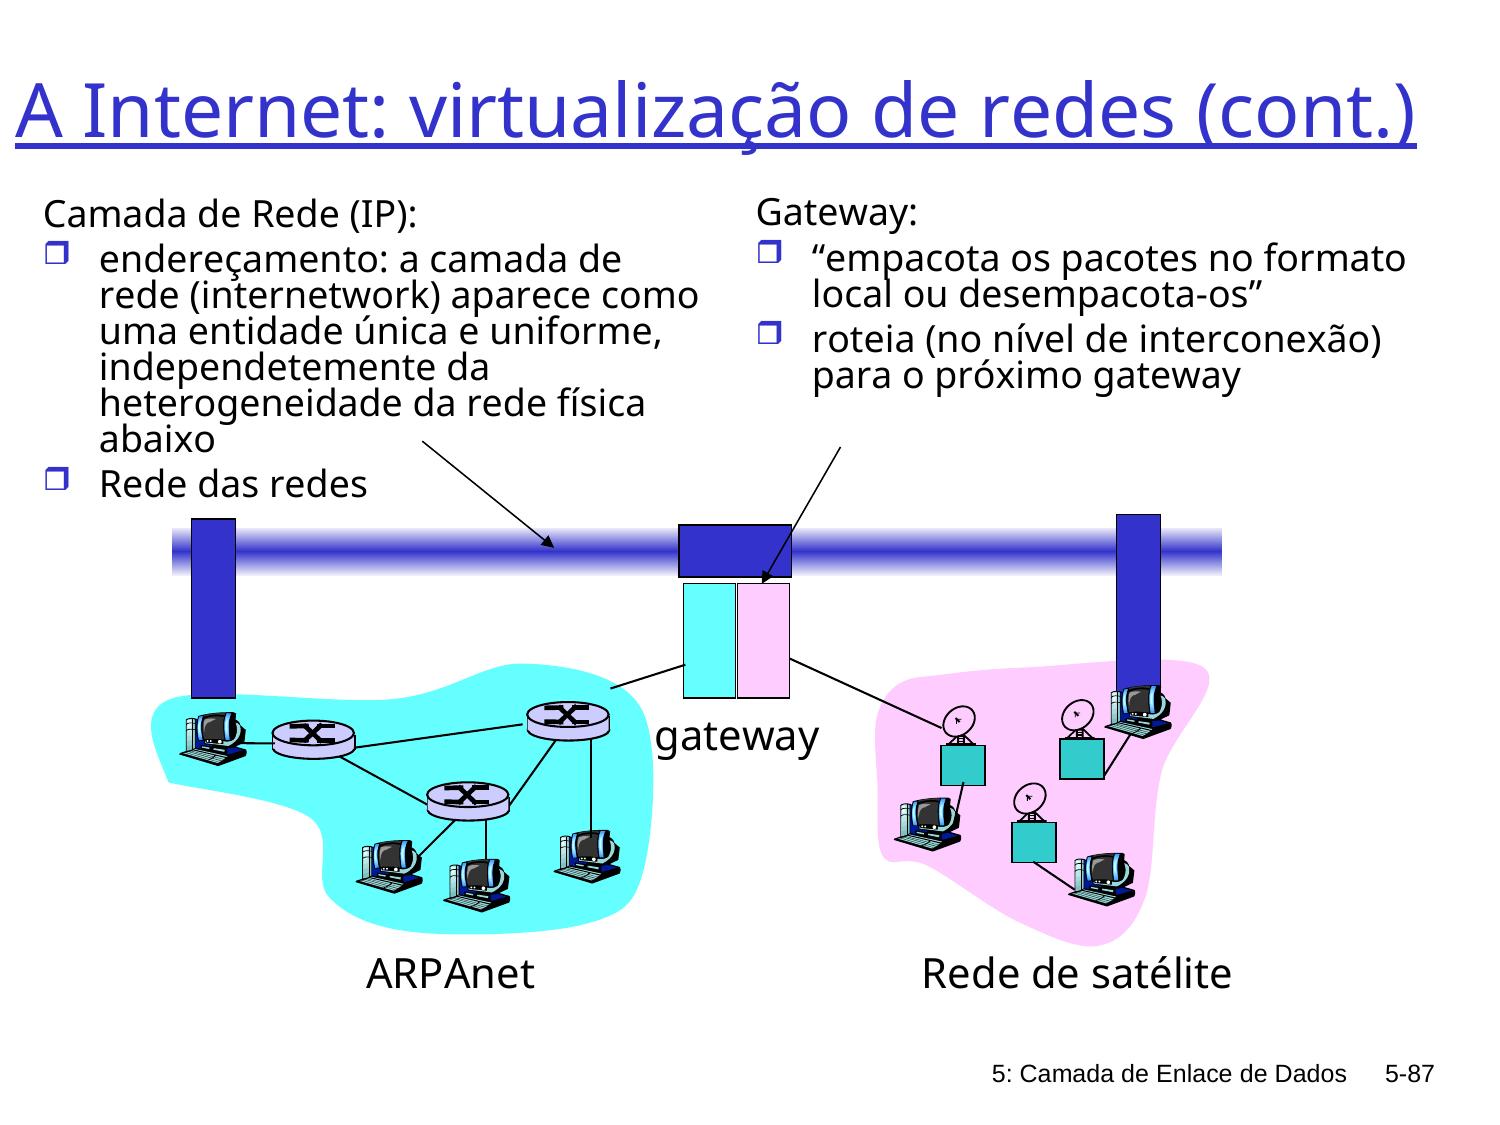

# A Internet: virtualização de redes (cont.)
Gateway:
“empacota os pacotes no formato local ou desempacota-os”
roteia (no nível de interconexão) para o próximo gateway
Camada de Rede (IP):
endereçamento: a camada de rede (internetwork) aparece como uma entidade única e uniforme, independetemente da heterogeneidade da rede física abaixo
Rede das redes
gateway
ARPAnet
Rede de satélite
5: Camada de Enlace de Dados